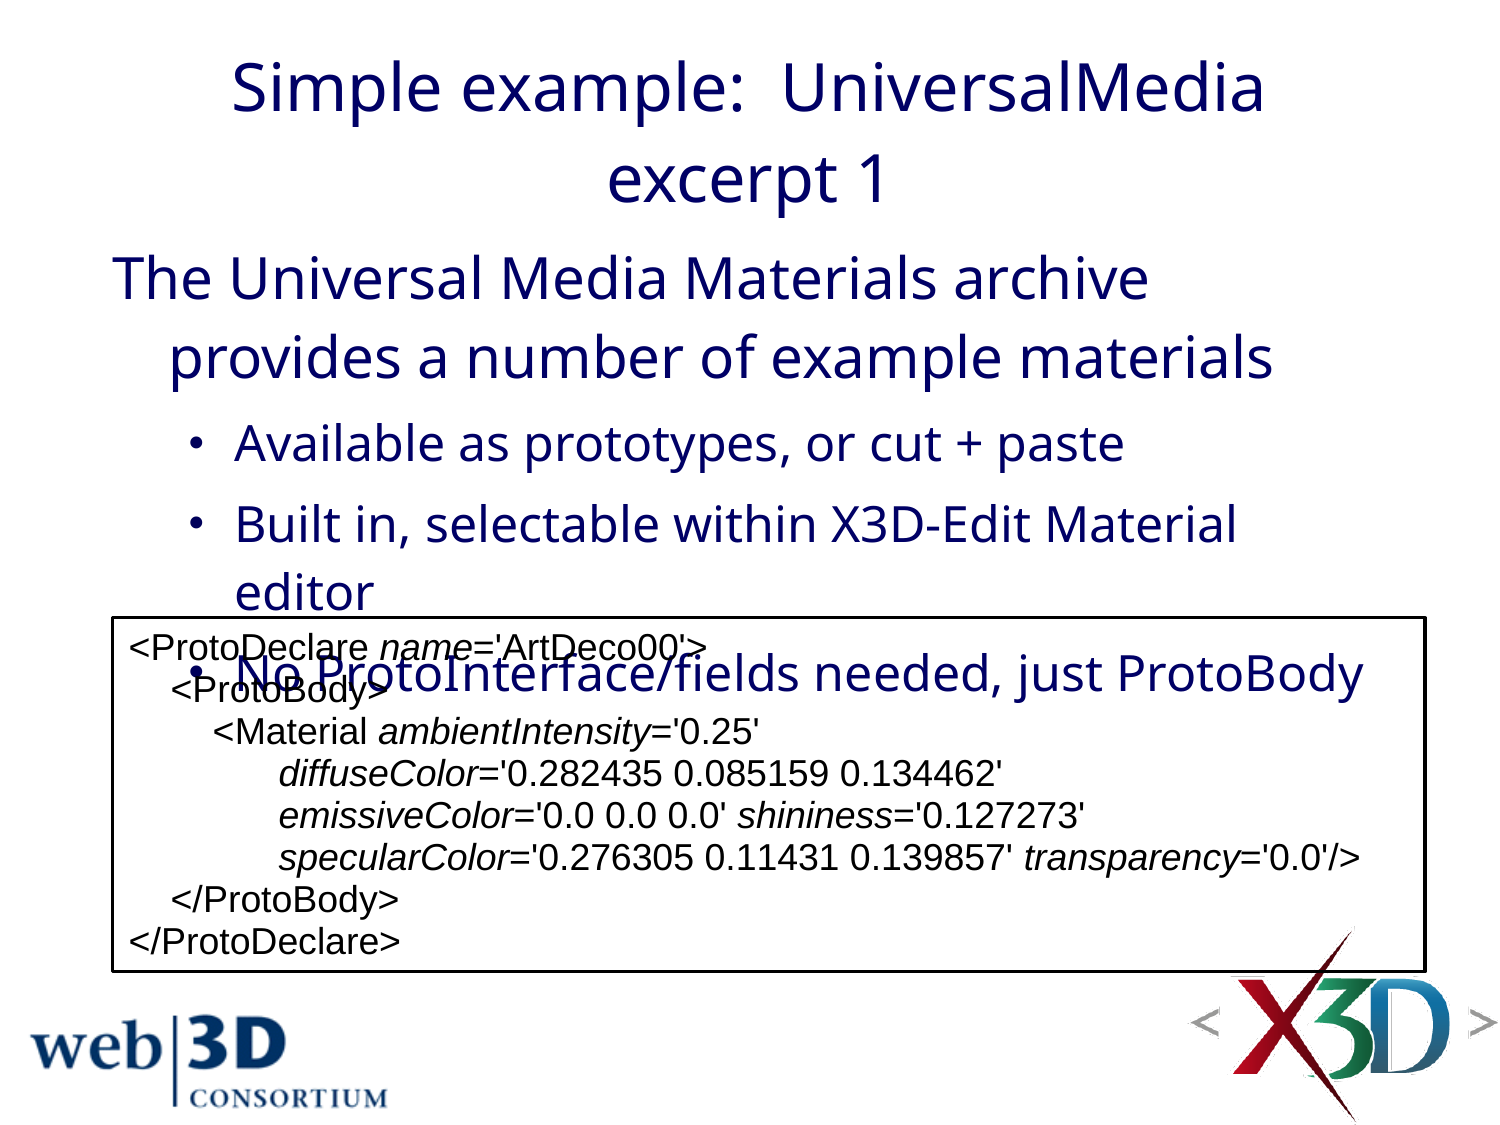

# Simple example: UniversalMedia excerpt 1
The Universal Media Materials archive provides a number of example materials
Available as prototypes, or cut + paste
Built in, selectable within X3D-Edit Material editor
No ProtoInterface/fields needed, just ProtoBody
<ProtoDeclare name='ArtDeco00'>
 <ProtoBody>
 <Material ambientIntensity='0.25'
	diffuseColor='0.282435 0.085159 0.134462'
	emissiveColor='0.0 0.0 0.0' shininess='0.127273'
	specularColor='0.276305 0.11431 0.139857' transparency='0.0'/>
 </ProtoBody>
</ProtoDeclare>